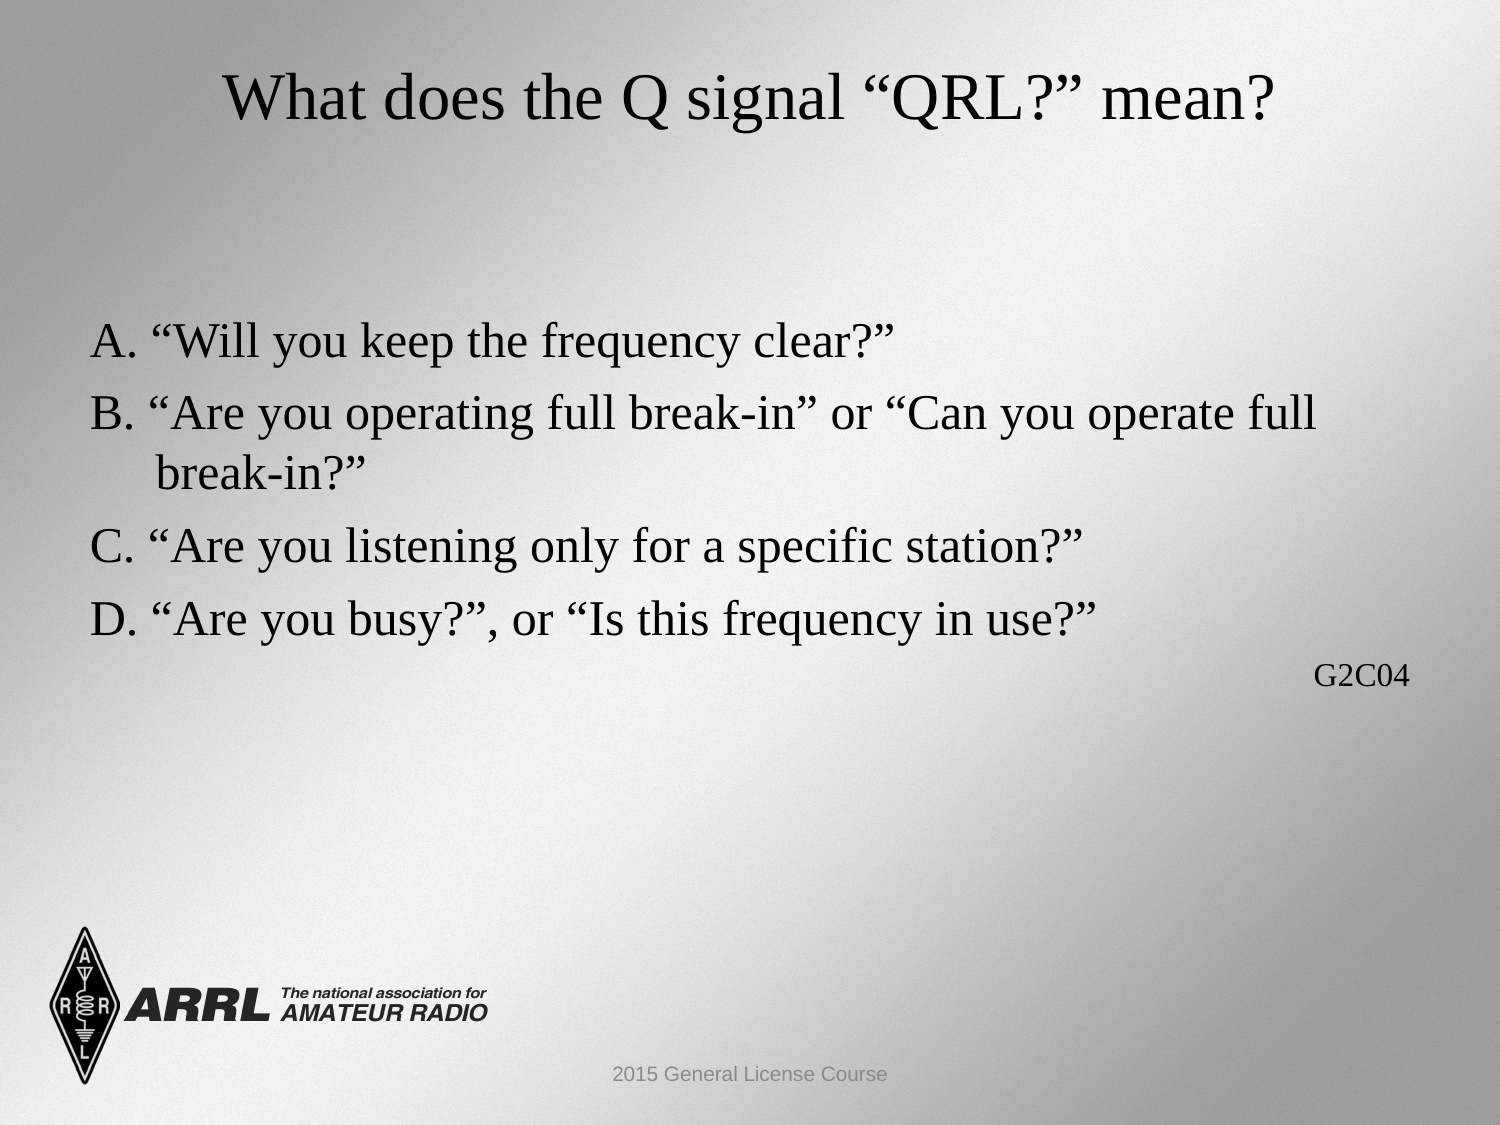

# What does the Q signal “QRL?” mean?
A. “Will you keep the frequency clear?”
B. “Are you operating full break-in” or “Can you operate full break-in?”
C. “Are you listening only for a specific station?”
D. “Are you busy?”, or “Is this frequency in use?”
 G2C04
2015 General License Course